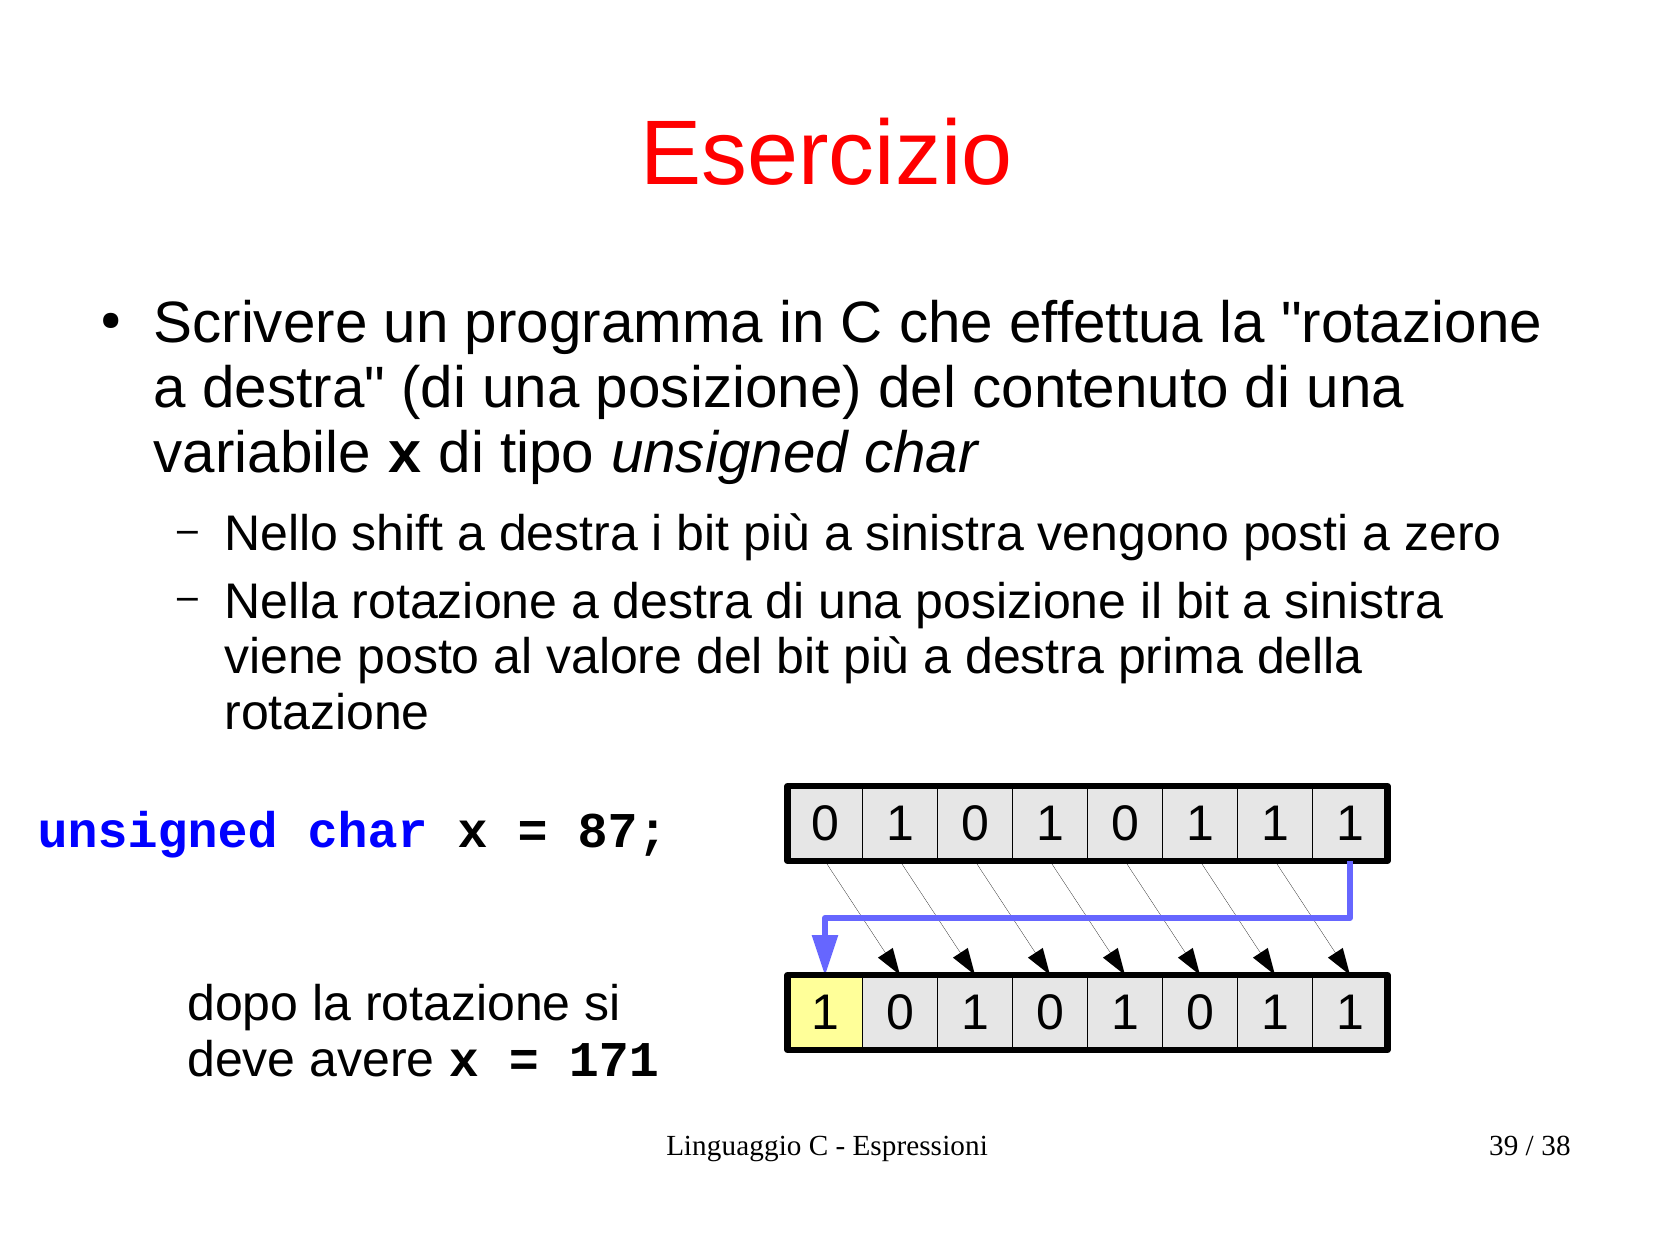

# Esercizio
Scrivere un programma in C che effettua la "rotazione a destra" (di una posizione) del contenuto di una variabile x di tipo unsigned char
Nello shift a destra i bit più a sinistra vengono posti a zero
Nella rotazione a destra di una posizione il bit a sinistra viene posto al valore del bit più a destra prima della rotazione
0
1
0
1
0
1
1
1
unsigned char x = 87;
dopo la rotazione si deve avere x = 171
1
0
1
0
1
0
1
1
Linguaggio C - Espressioni
39